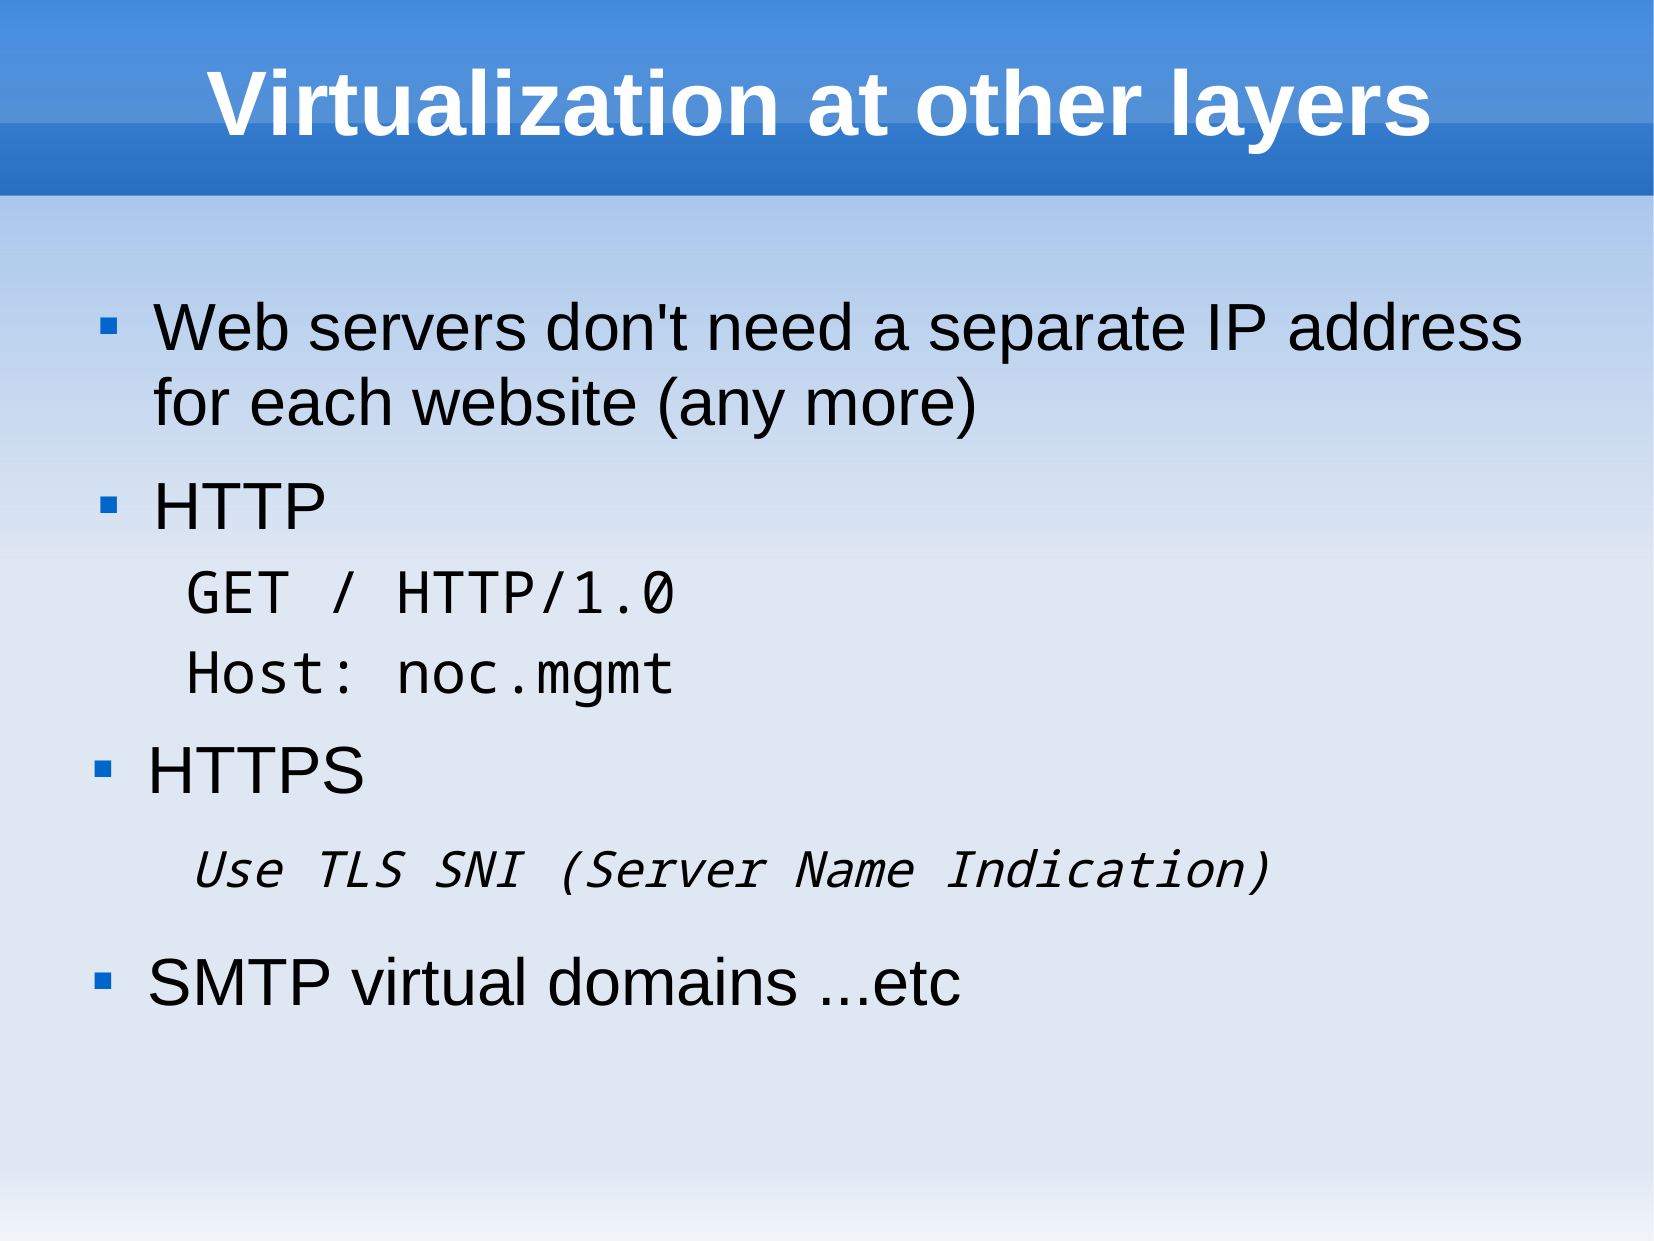

# Virtualization at other layers
Web servers don't need a separate IP address for each website (any more)
HTTP
GET / HTTP/1.0
Host: noc.mgmt
HTTPS
Use TLS SNI (Server Name Indication)
SMTP virtual domains ...etc